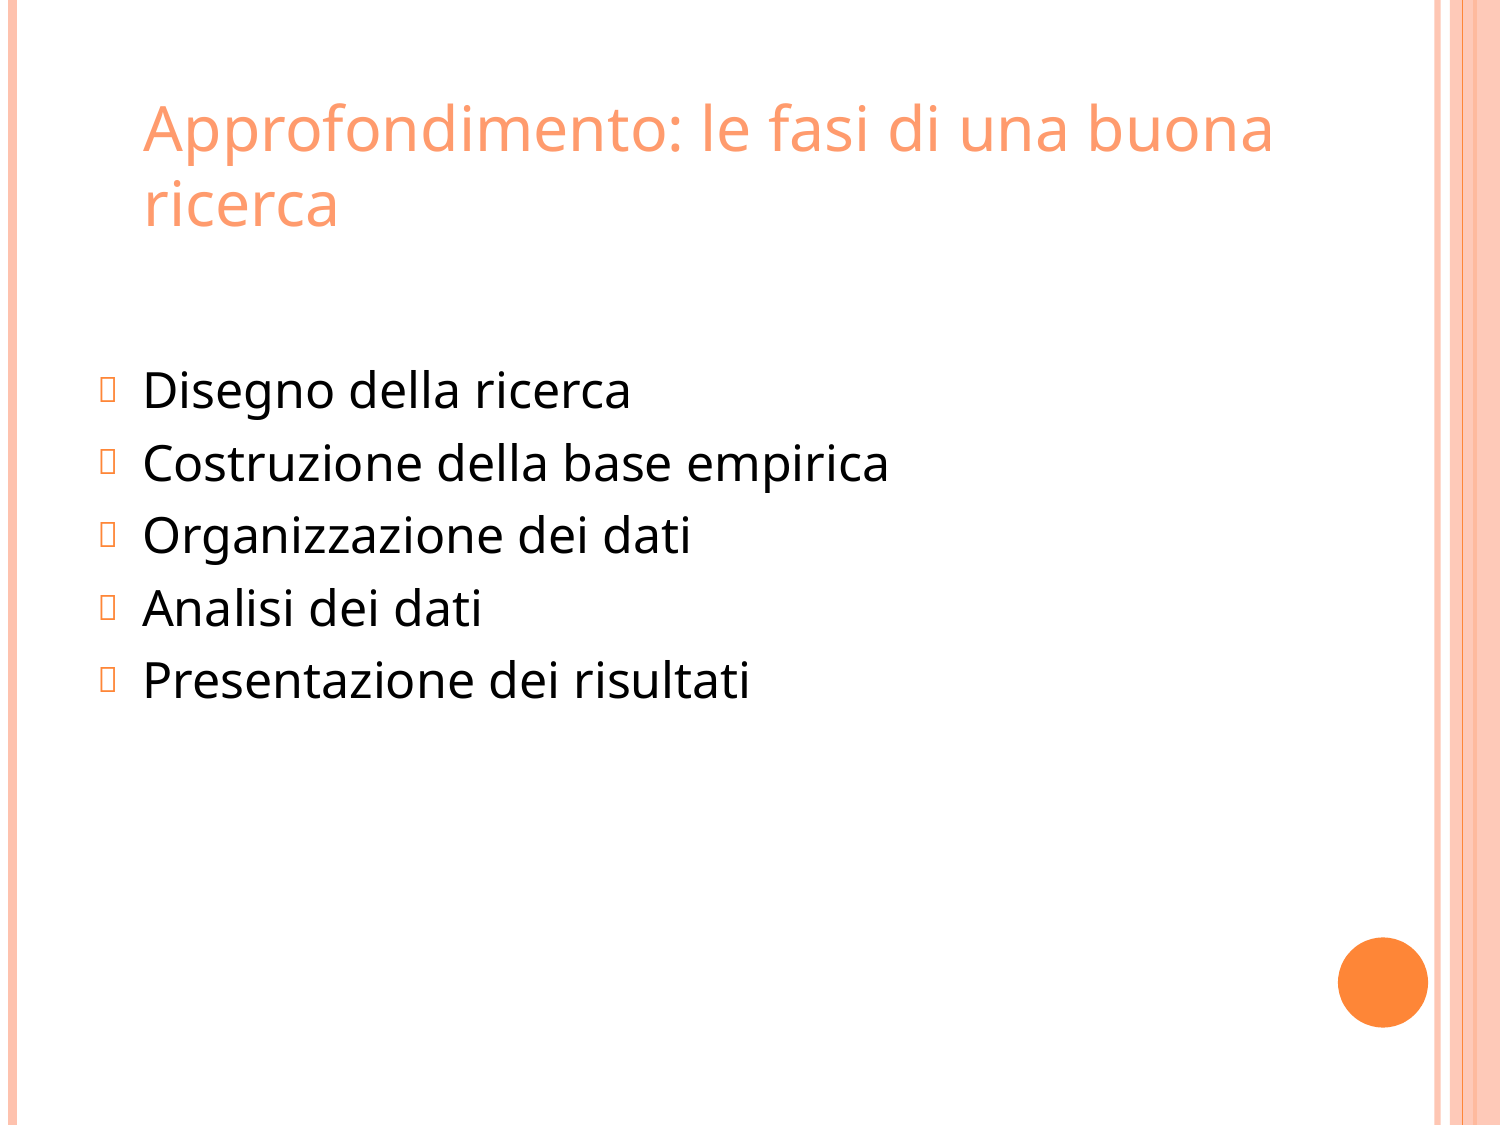

# Approfondimento: le fasi di una buona ricerca
Disegno della ricerca
Costruzione della base empirica
Organizzazione dei dati
Analisi dei dati
Presentazione dei risultati